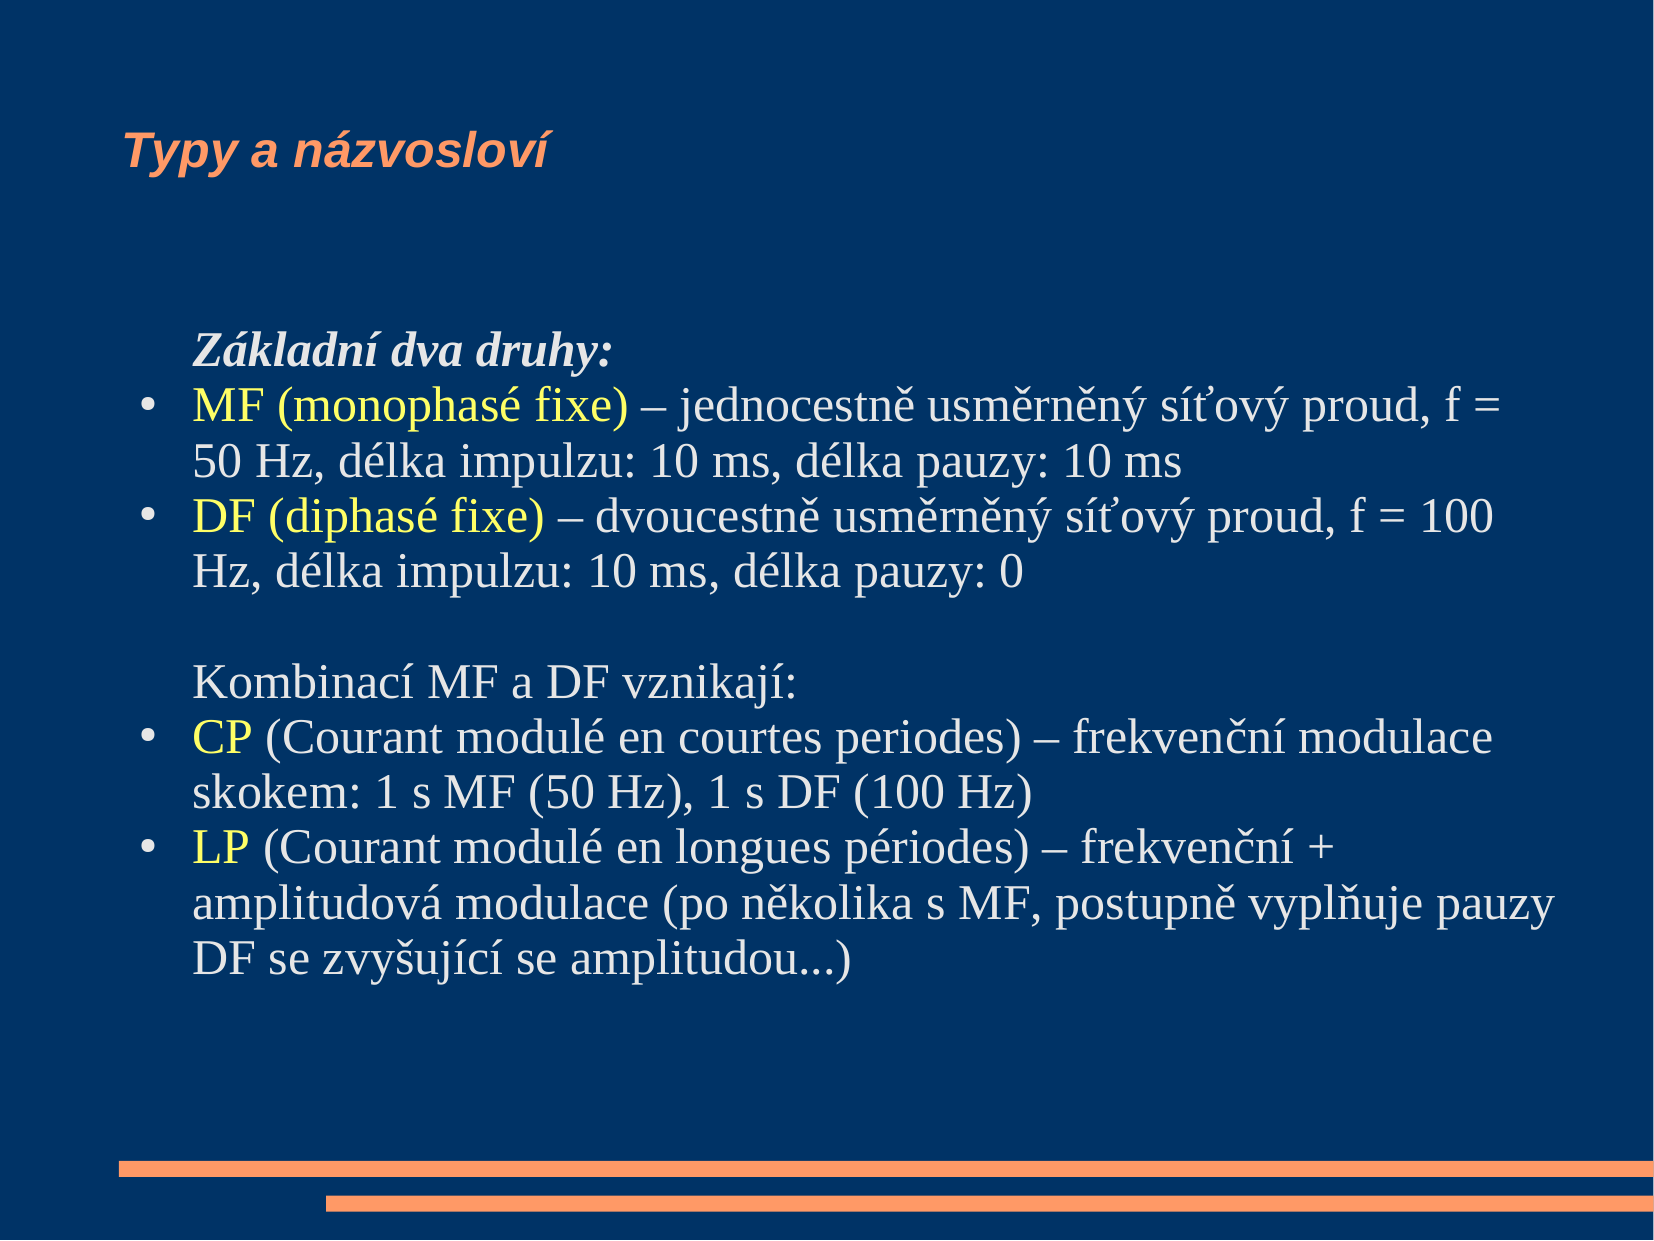

# Typy a názvosloví
Základní dva druhy:
MF (monophasé fixe) – jednocestně usměrněný síťový proud, f = 50 Hz, délka impulzu: 10 ms, délka pauzy: 10 ms
DF (diphasé fixe) – dvoucestně usměrněný síťový proud, f = 100 Hz, délka impulzu: 10 ms, délka pauzy: 0
Kombinací MF a DF vznikají:
CP (Courant modulé en courtes periodes) – frekvenční modulace skokem: 1 s MF (50 Hz), 1 s DF (100 Hz)
LP (Courant modulé en longues périodes) – frekvenční + amplitudová modulace (po několika s MF, postupně vyplňuje pauzy DF se zvyšující se amplitudou...)